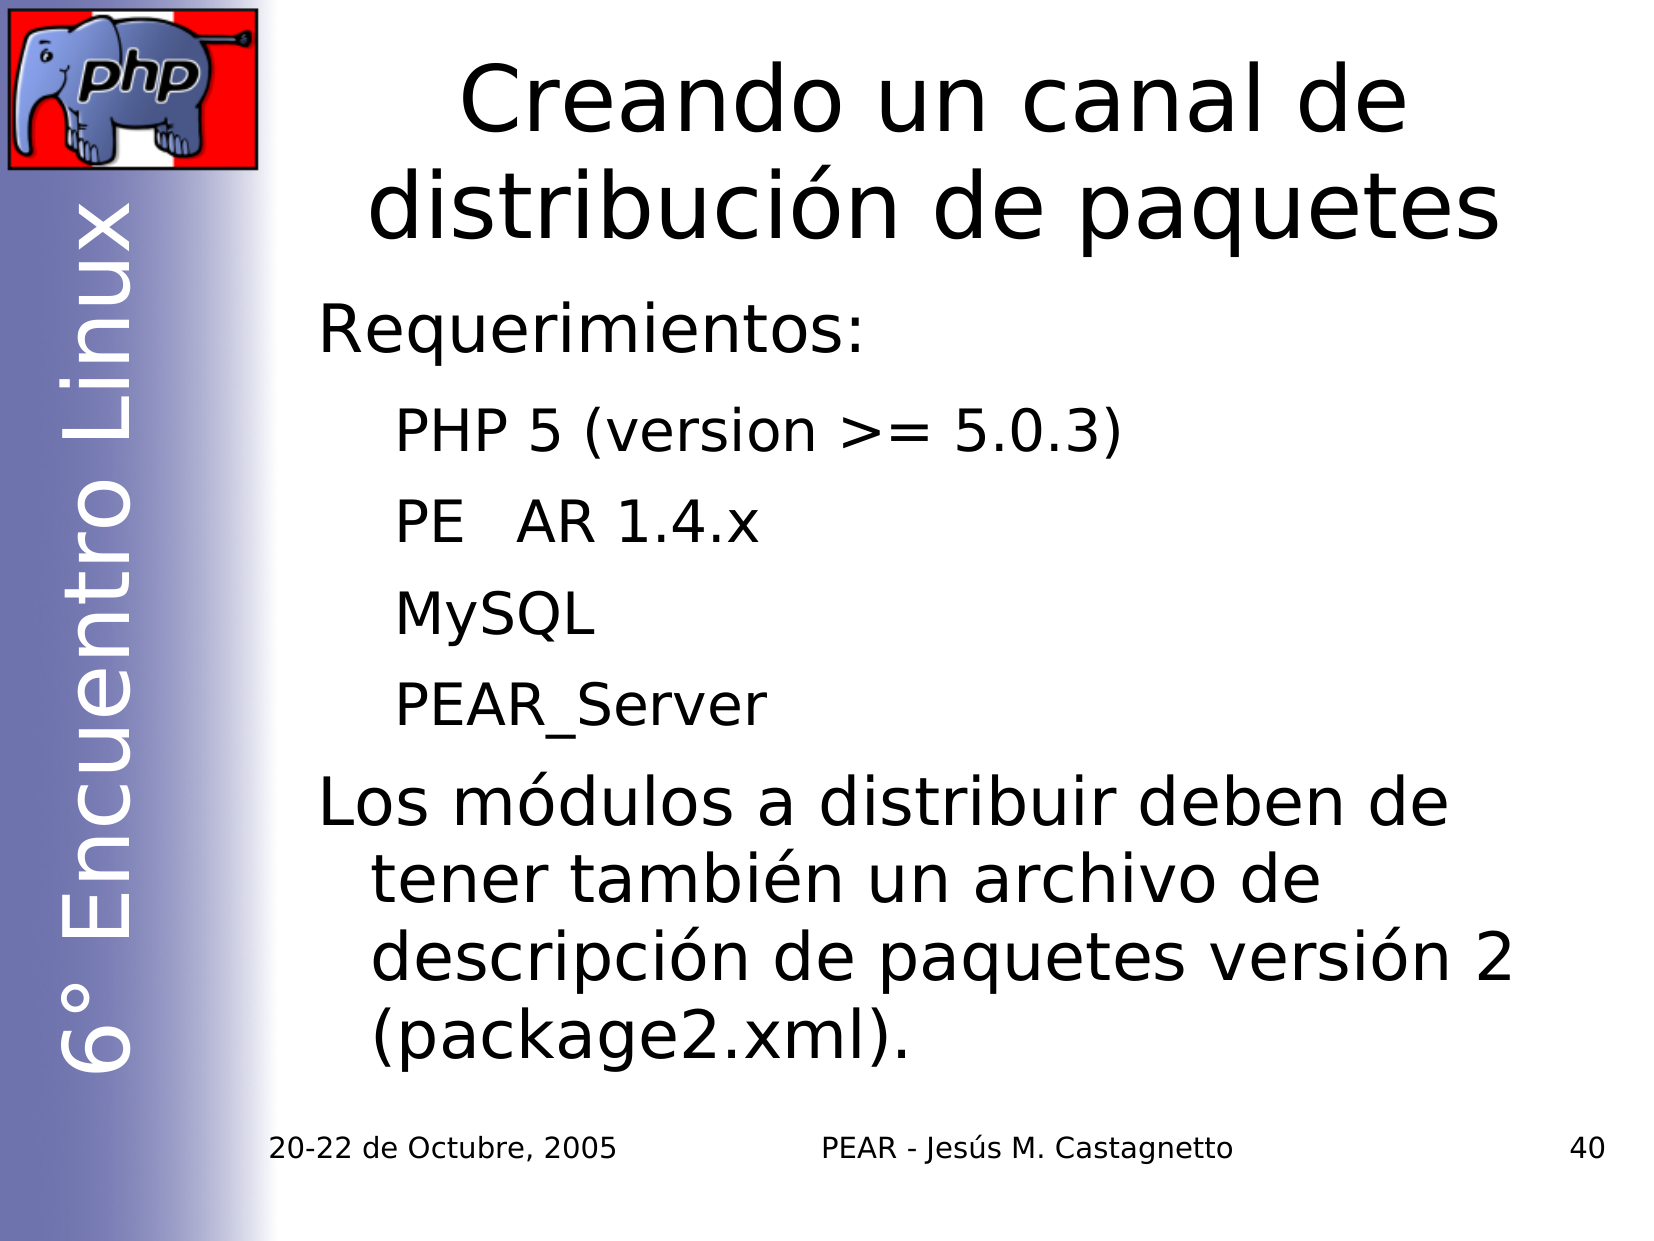

# Creando un canal de distribución de paquetes
Requerimientos:
PHP 5 (version >= 5.0.3)
PE	AR 1.4.x
MySQL
PEAR_Server
Los módulos a distribuir deben de tener también un archivo de descripción de paquetes versión 2 (package2.xml).
20-22 de Octubre, 2005
PEAR - Jesús M. Castagnetto
40